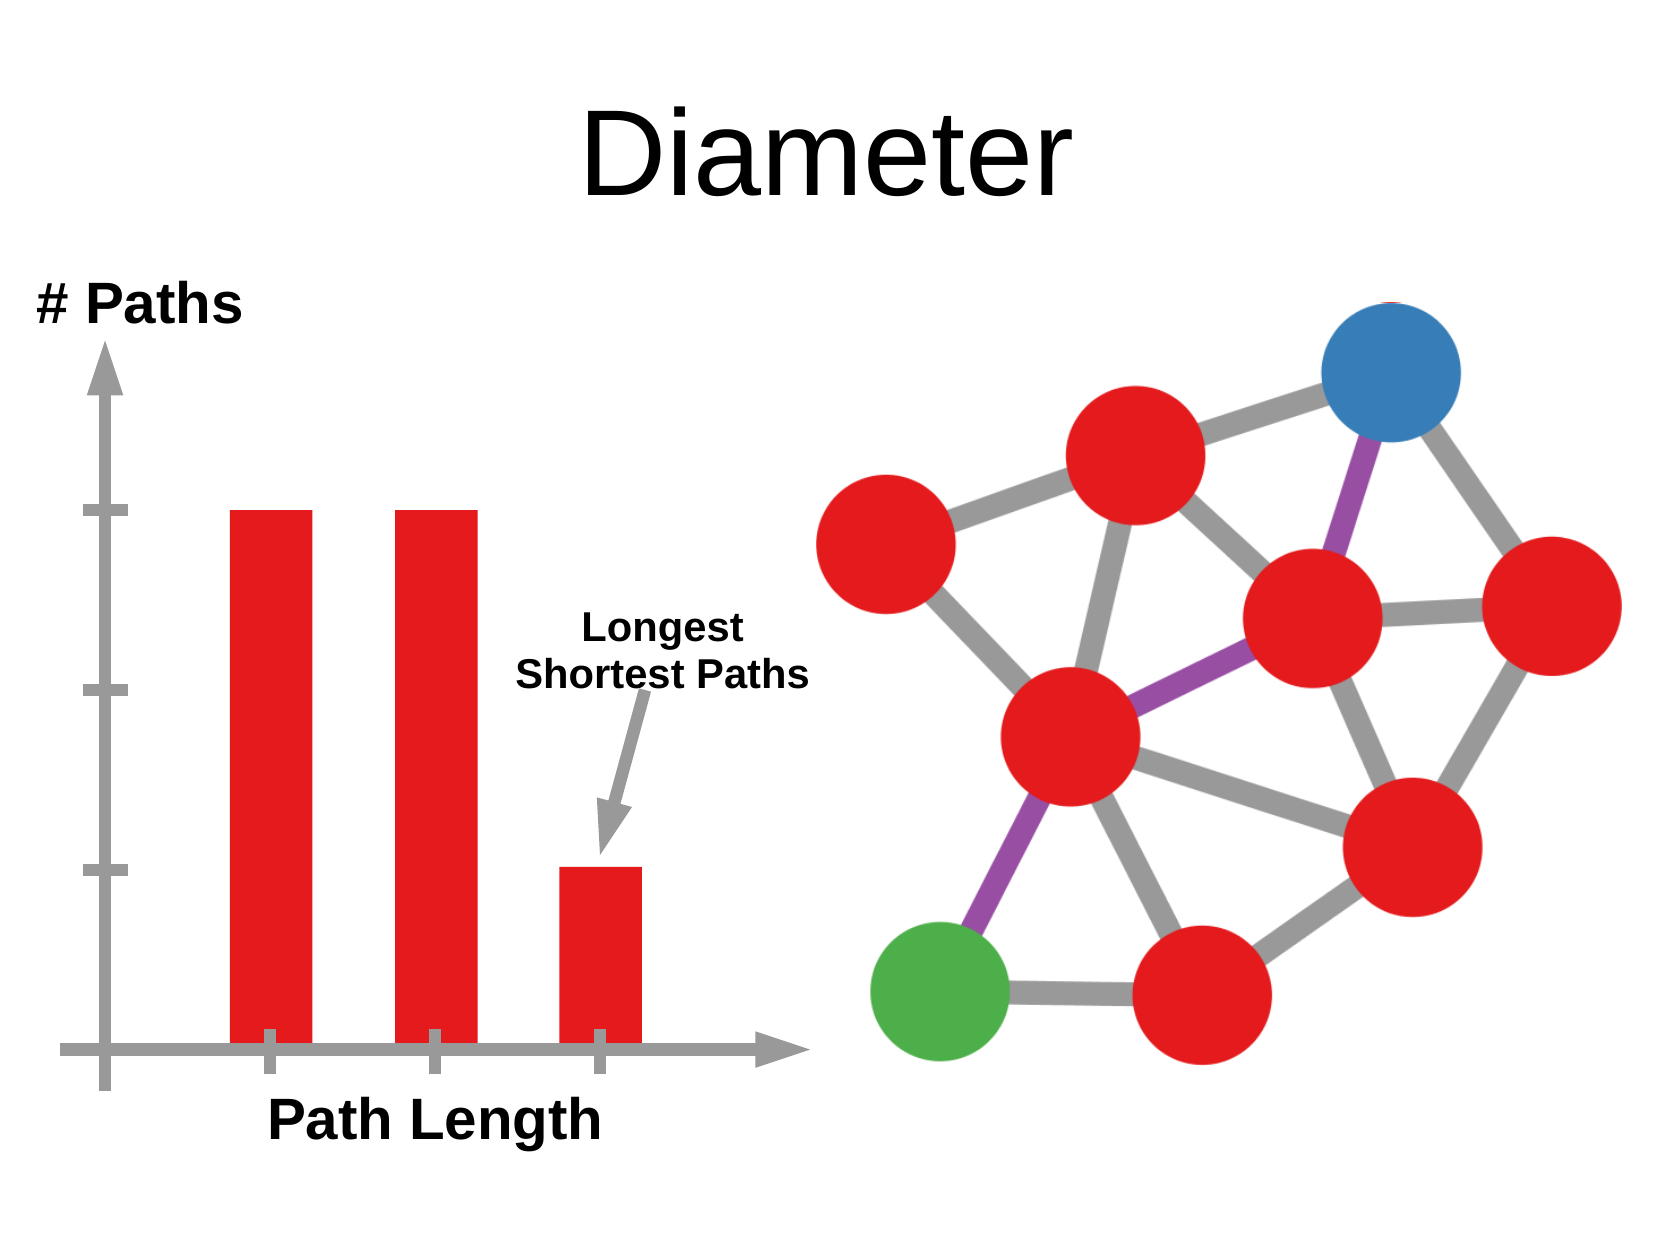

# Diameter
# Paths
Path Length
Longest
Shortest Paths